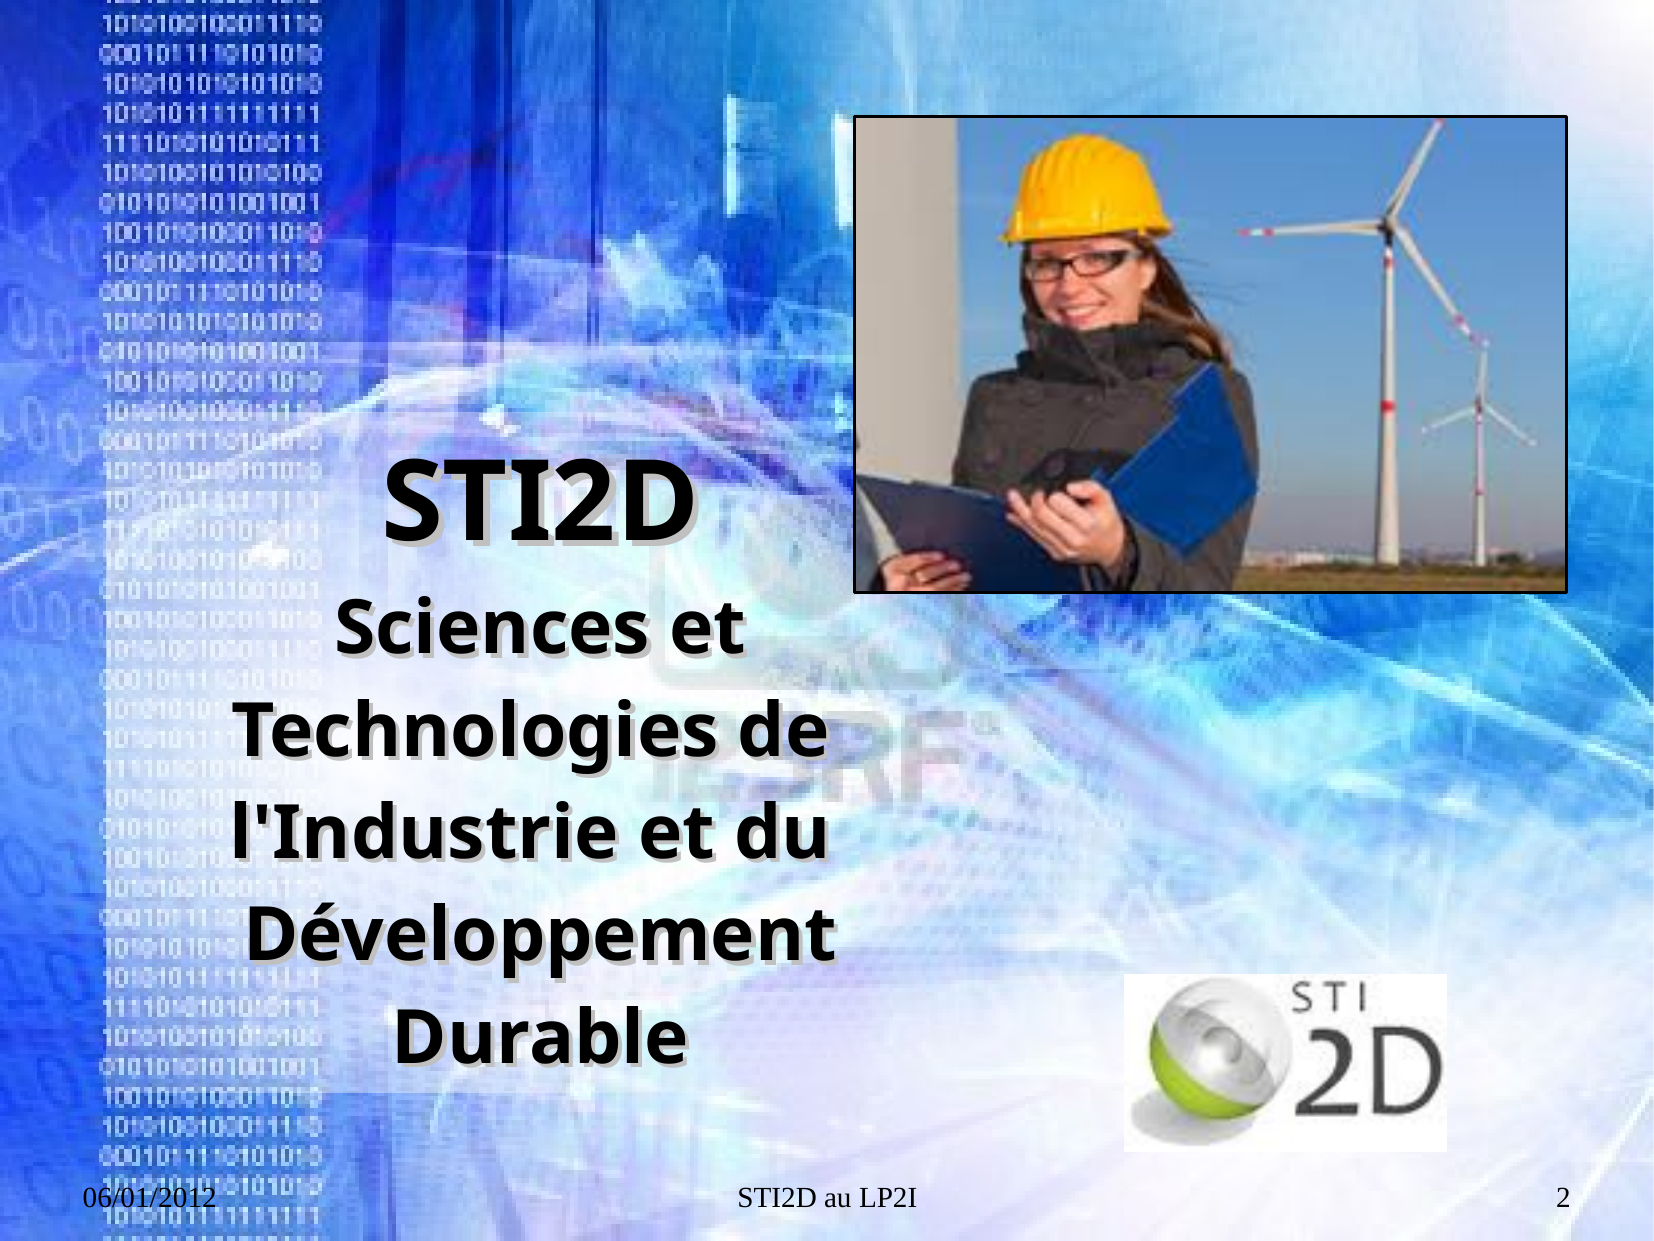

# STI2D
Sciences et
Technologies de
l'Industrie et du
Développement
Durable
06/01/2012
STI2D au LP2I
2